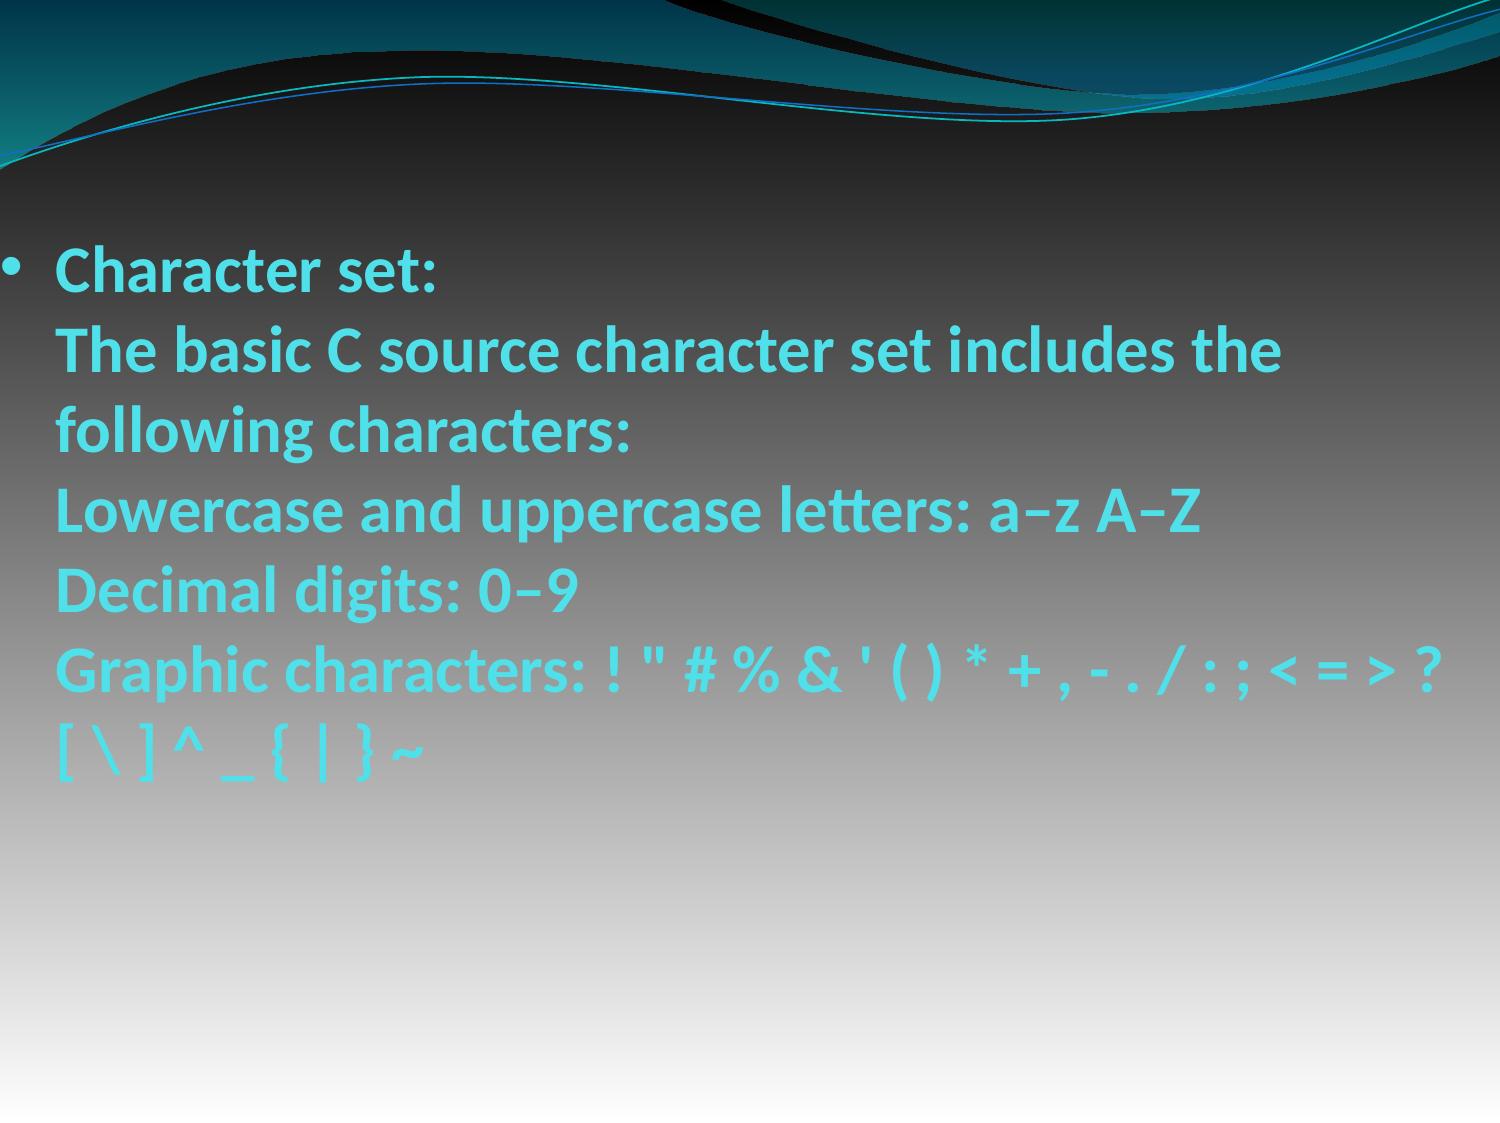

# Character set: The basic C source character set includes the following characters: Lowercase and uppercase letters: a–z A–Z Decimal digits: 0–9 Graphic characters: ! " # % & ' ( ) * + , - . / : ; < = > ? [ \ ] ^ _ { | } ~